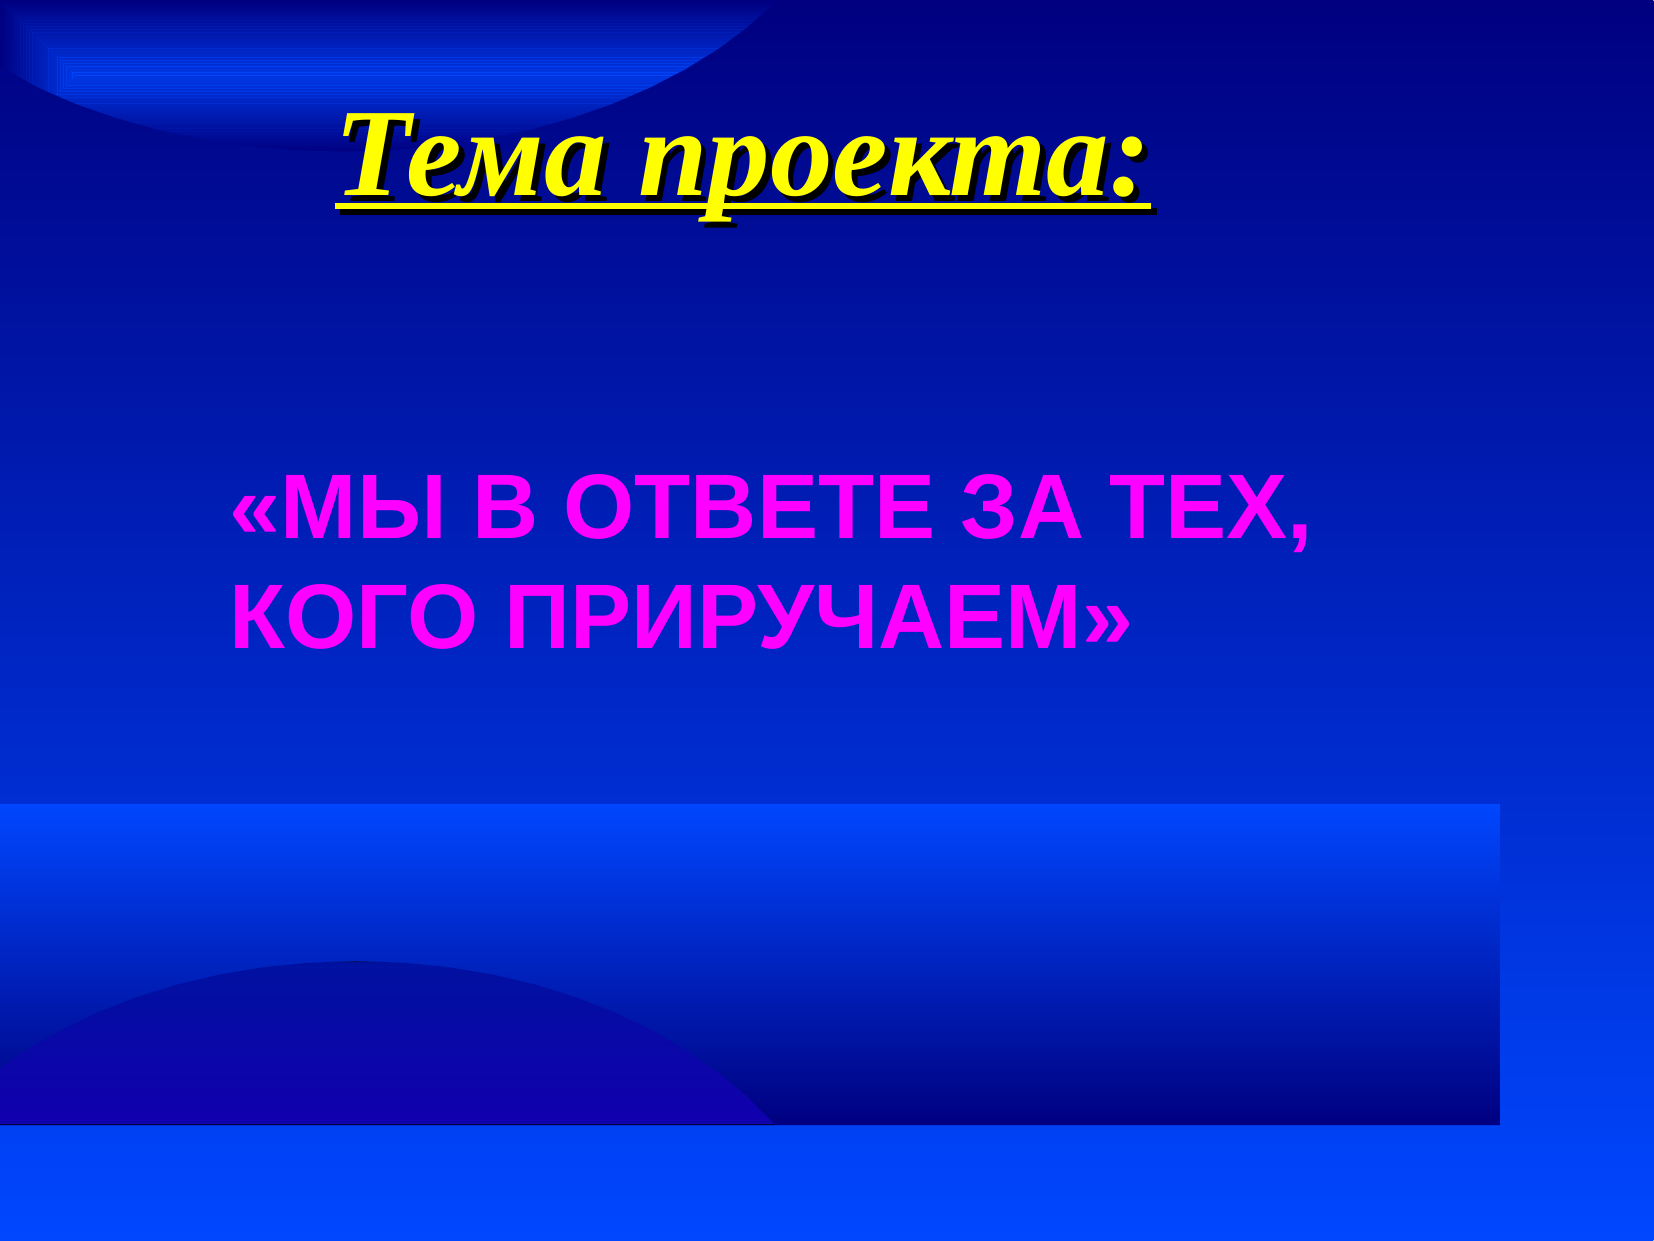

# Тема проекта:
«МЫ В ОТВЕТЕ ЗА ТЕХ, КОГО ПРИРУЧАЕМ»